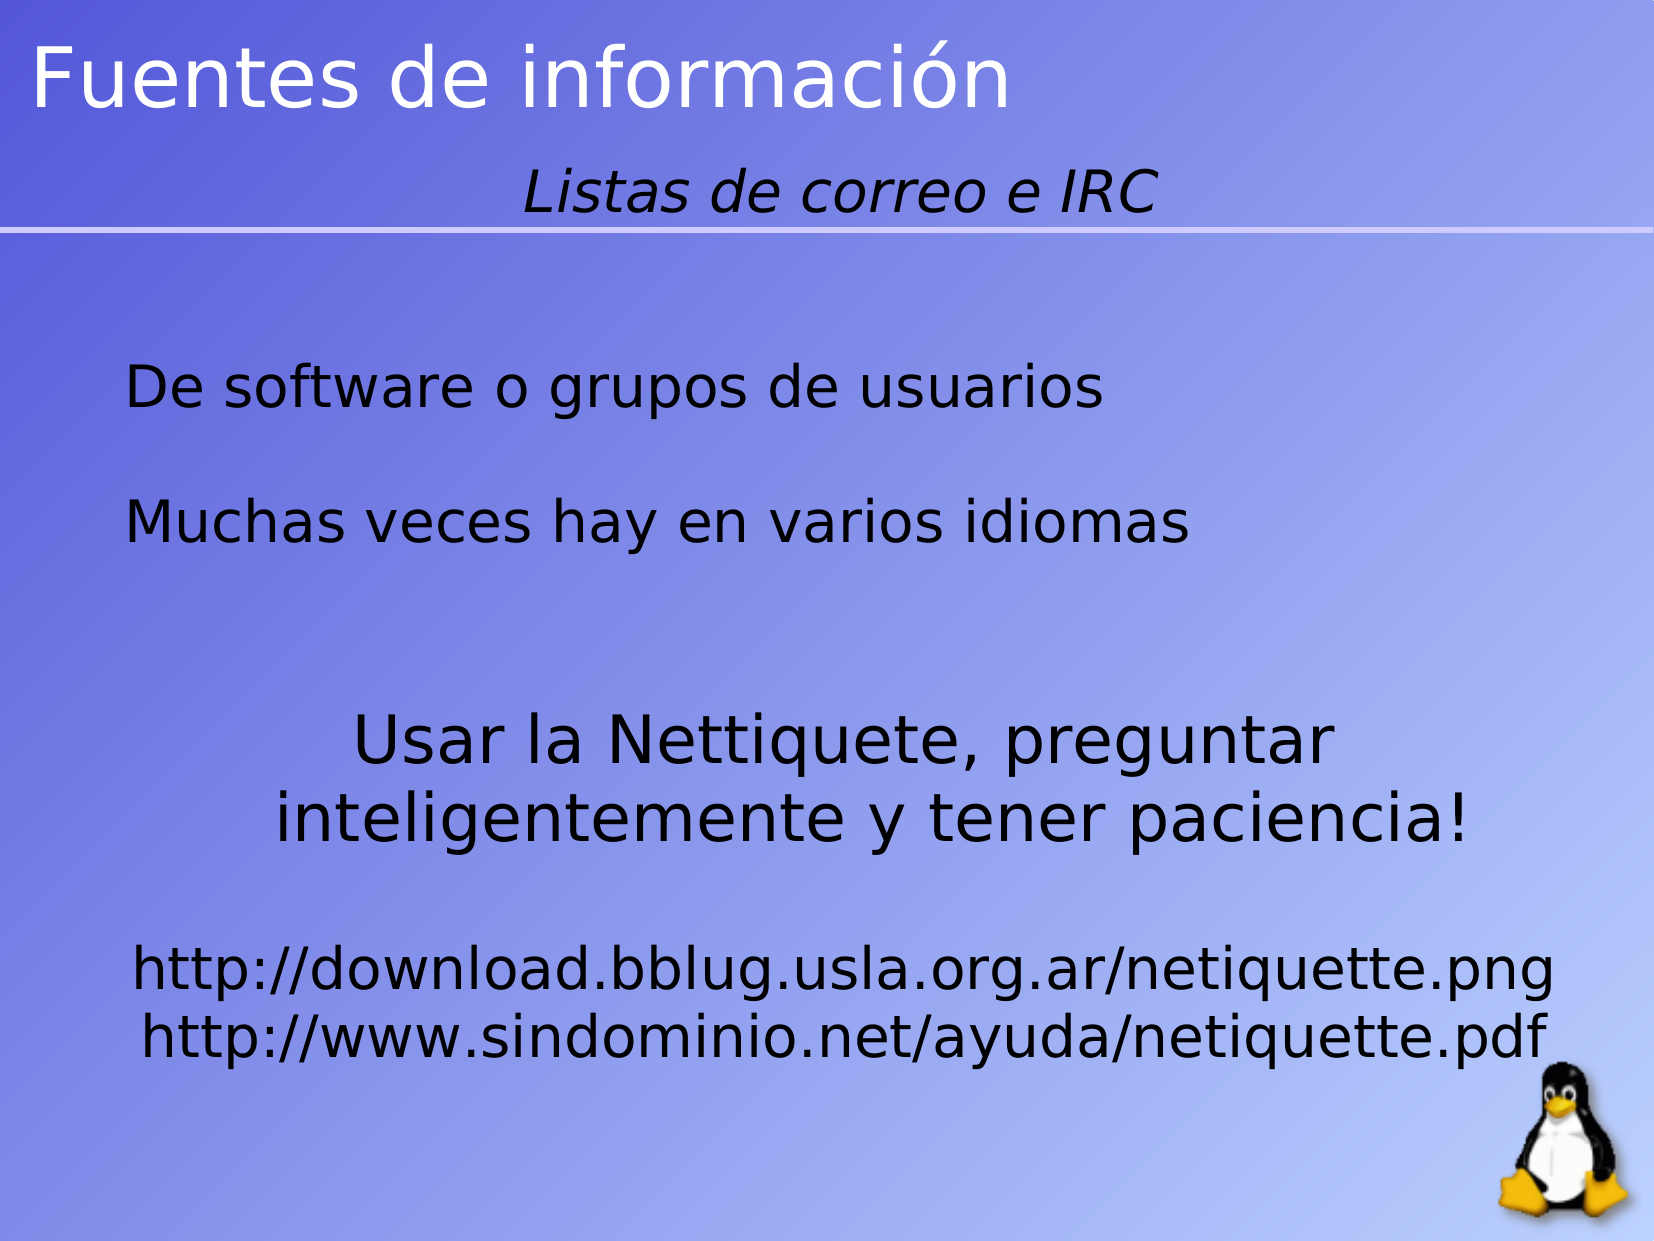

# Fuentes de información
Listas de correo e IRC
De software o grupos de usuarios
Muchas veces hay en varios idiomas
Usar la Nettiquete, preguntar inteligentemente y tener paciencia!
http://download.bblug.usla.org.ar/netiquette.png
http://www.sindominio.net/ayuda/netiquette.pdf